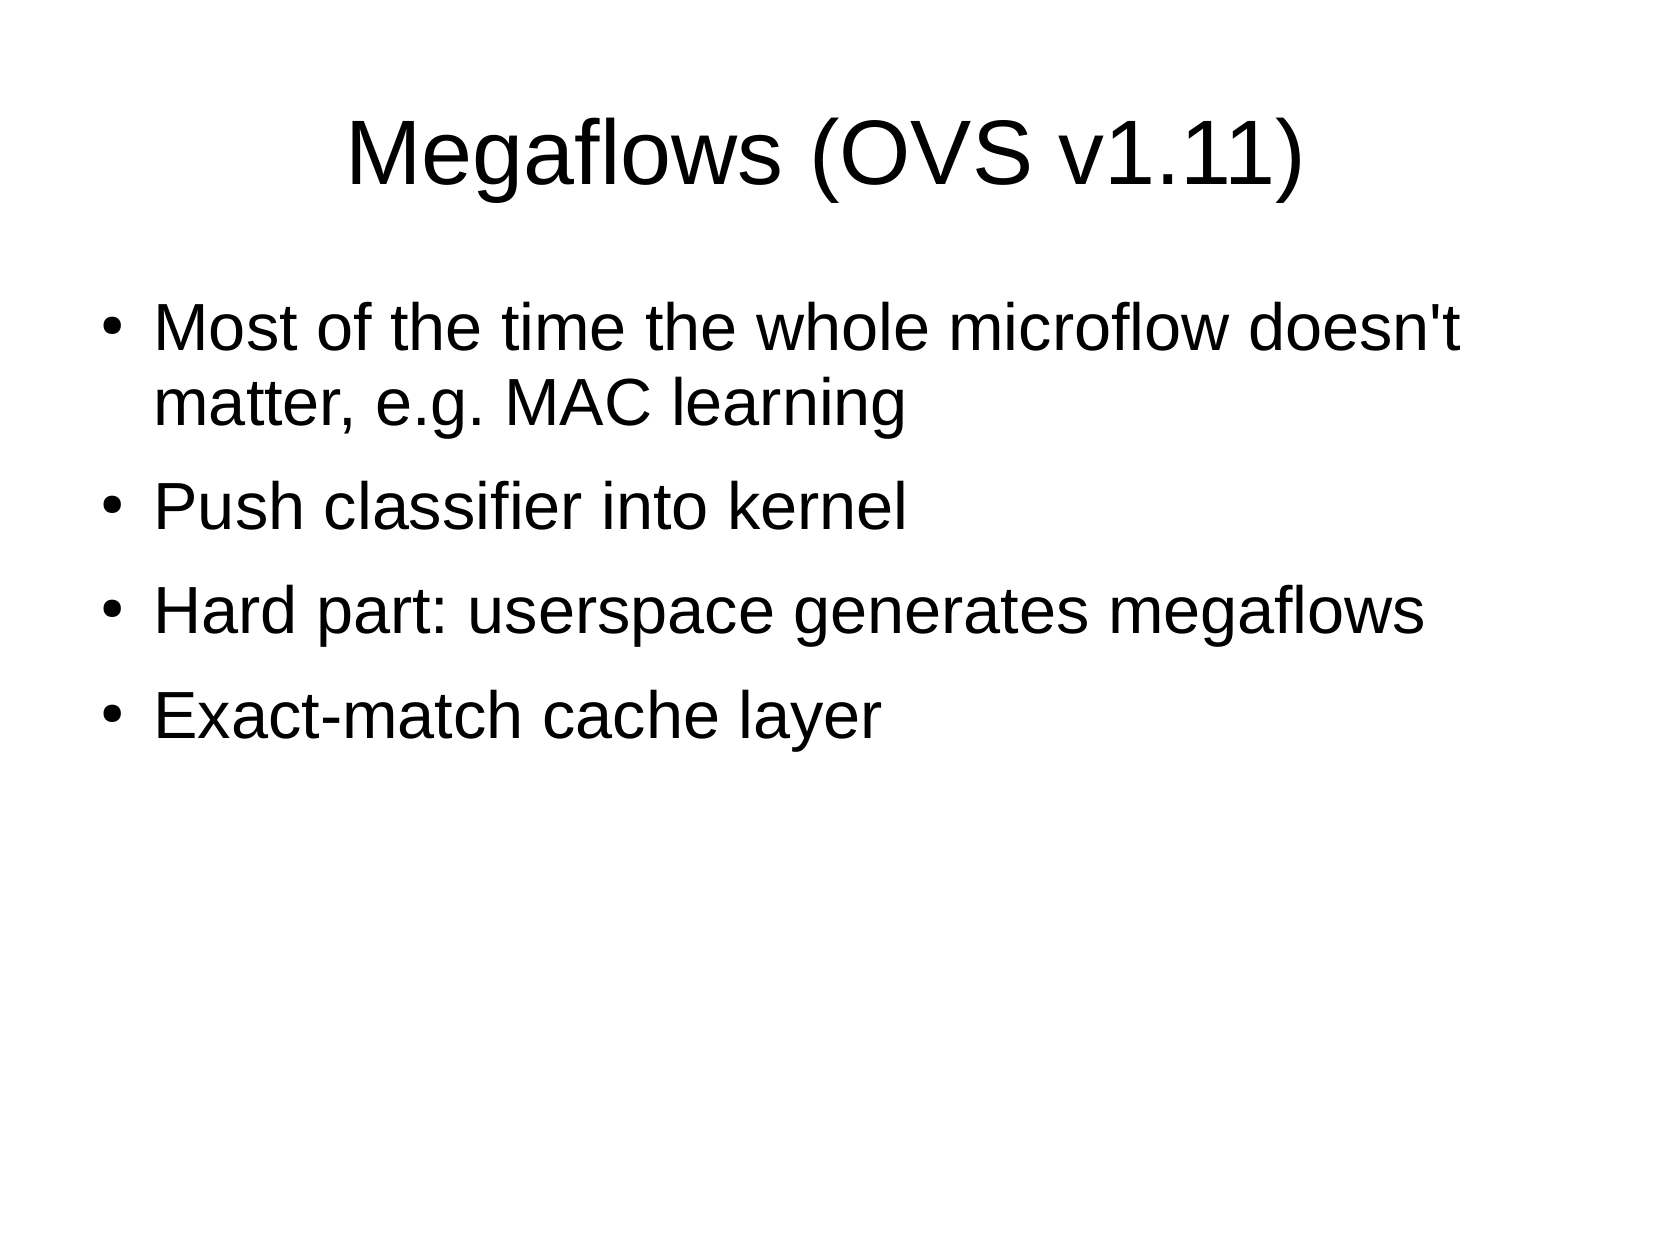

# Megaflows (OVS v1.11)
Most of the time the whole microflow doesn't matter, e.g. MAC learning
Push classifier into kernel
Hard part: userspace generates megaflows
Exact-match cache layer